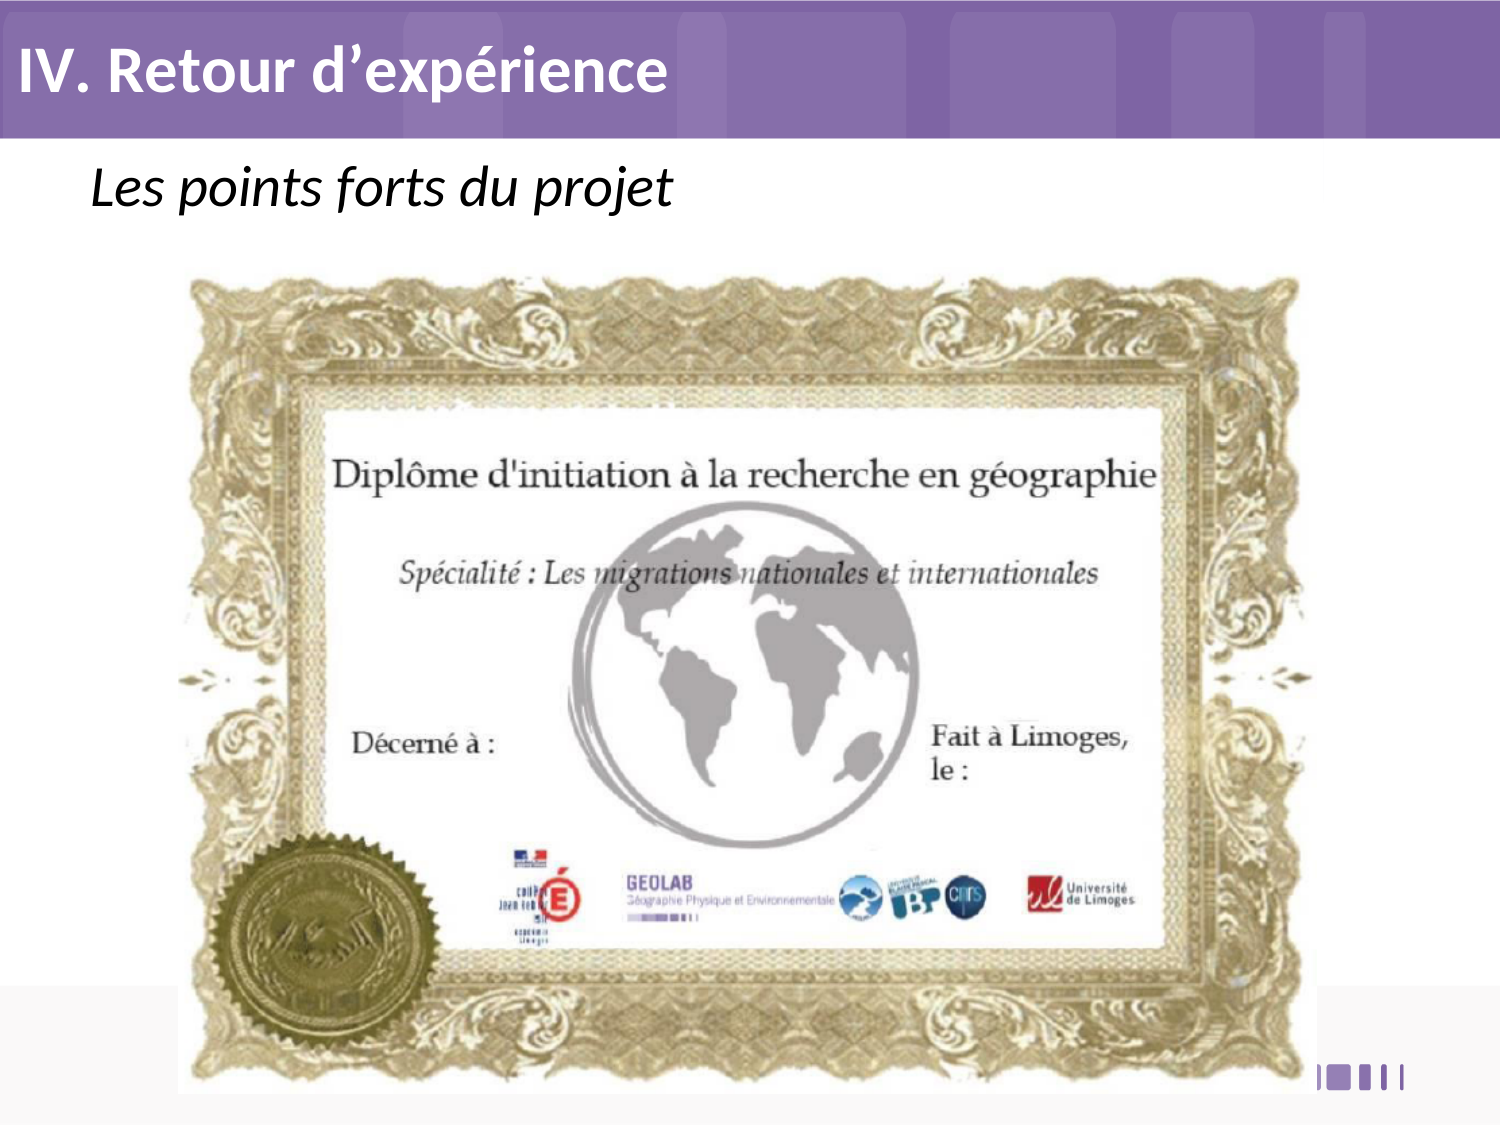

IV. Retour d’expérience
Les points forts du projet